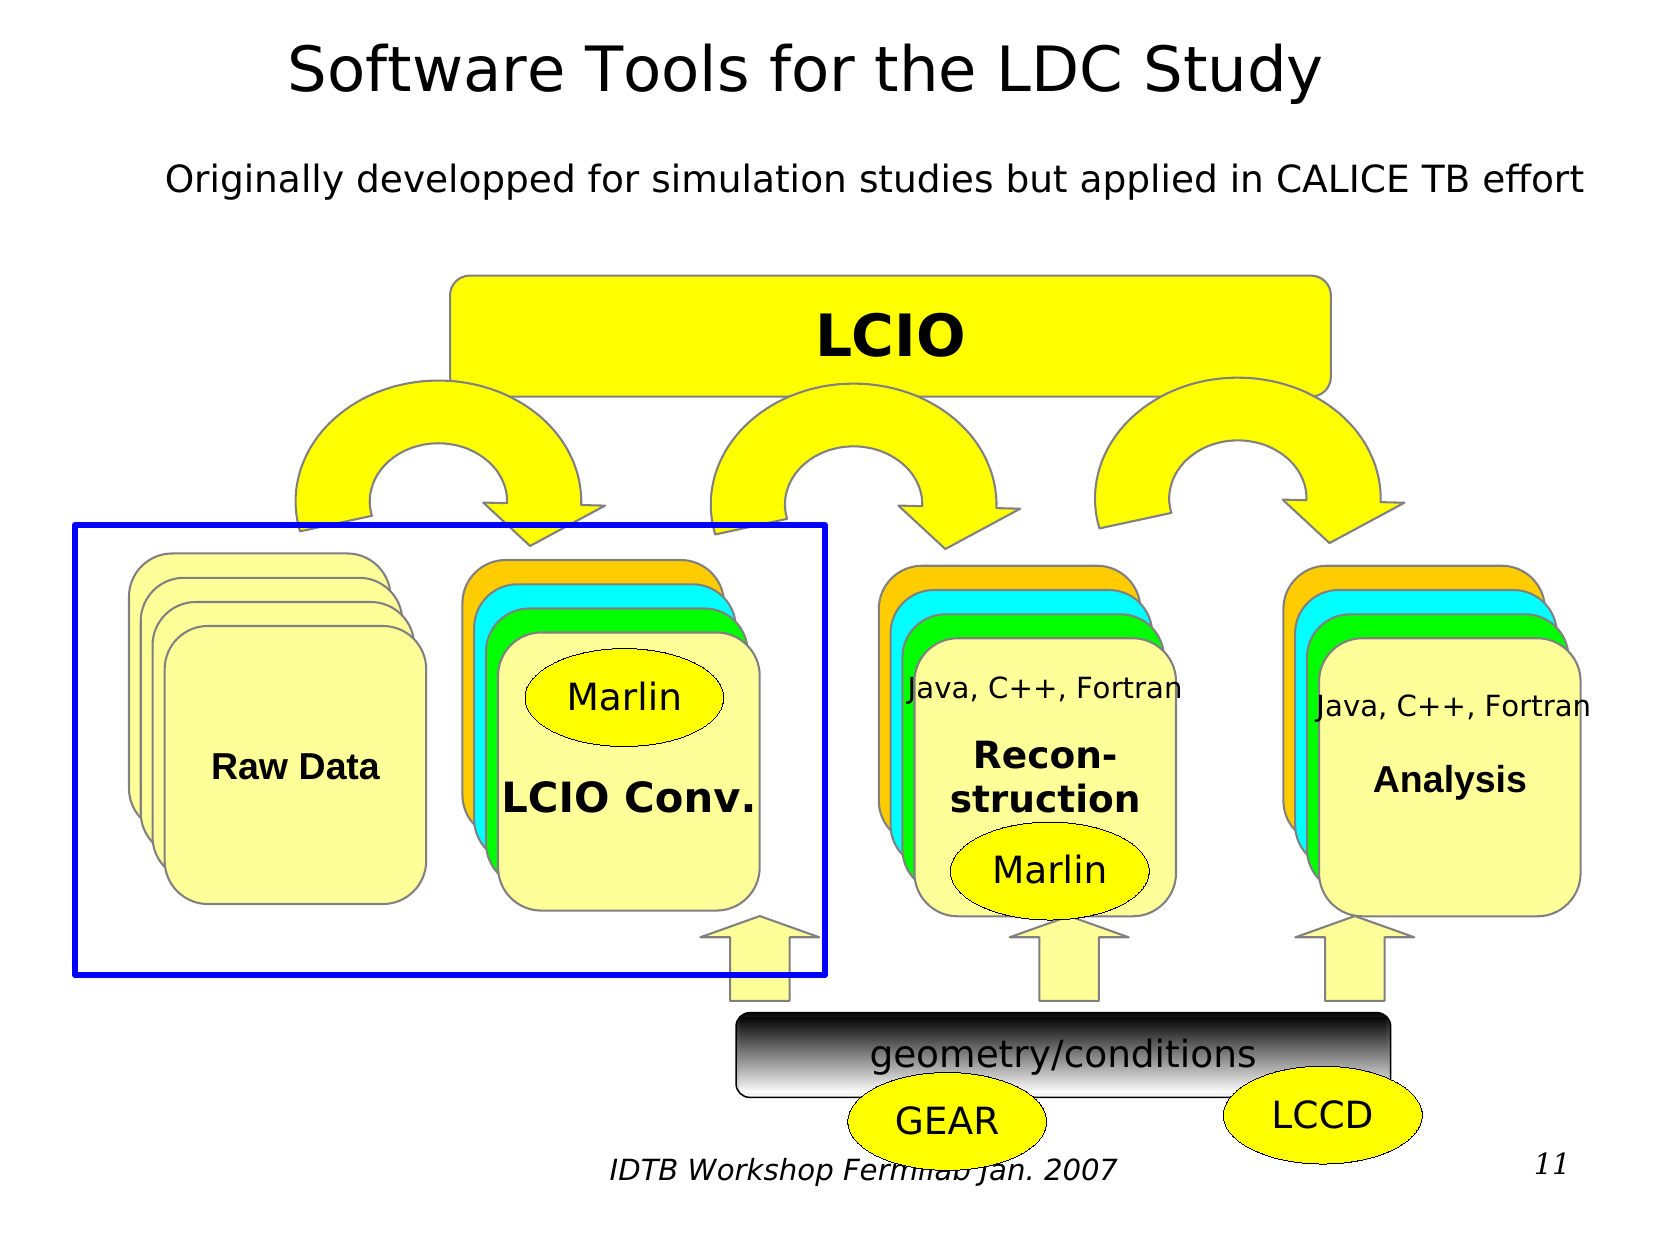

# Software Tools for the LDC Study
Originally developped for simulation studies but applied in CALICE TB effort
LCIO
Raw Data
LCIO Conv.
Recon-
struction
Analysis
Java, C++, Fortran
Marlin
Java, C++, Fortran
Marlin
geometry/conditions
LCCD
GEAR
11
ILC Detector Testbeam Workshop Jan. 07